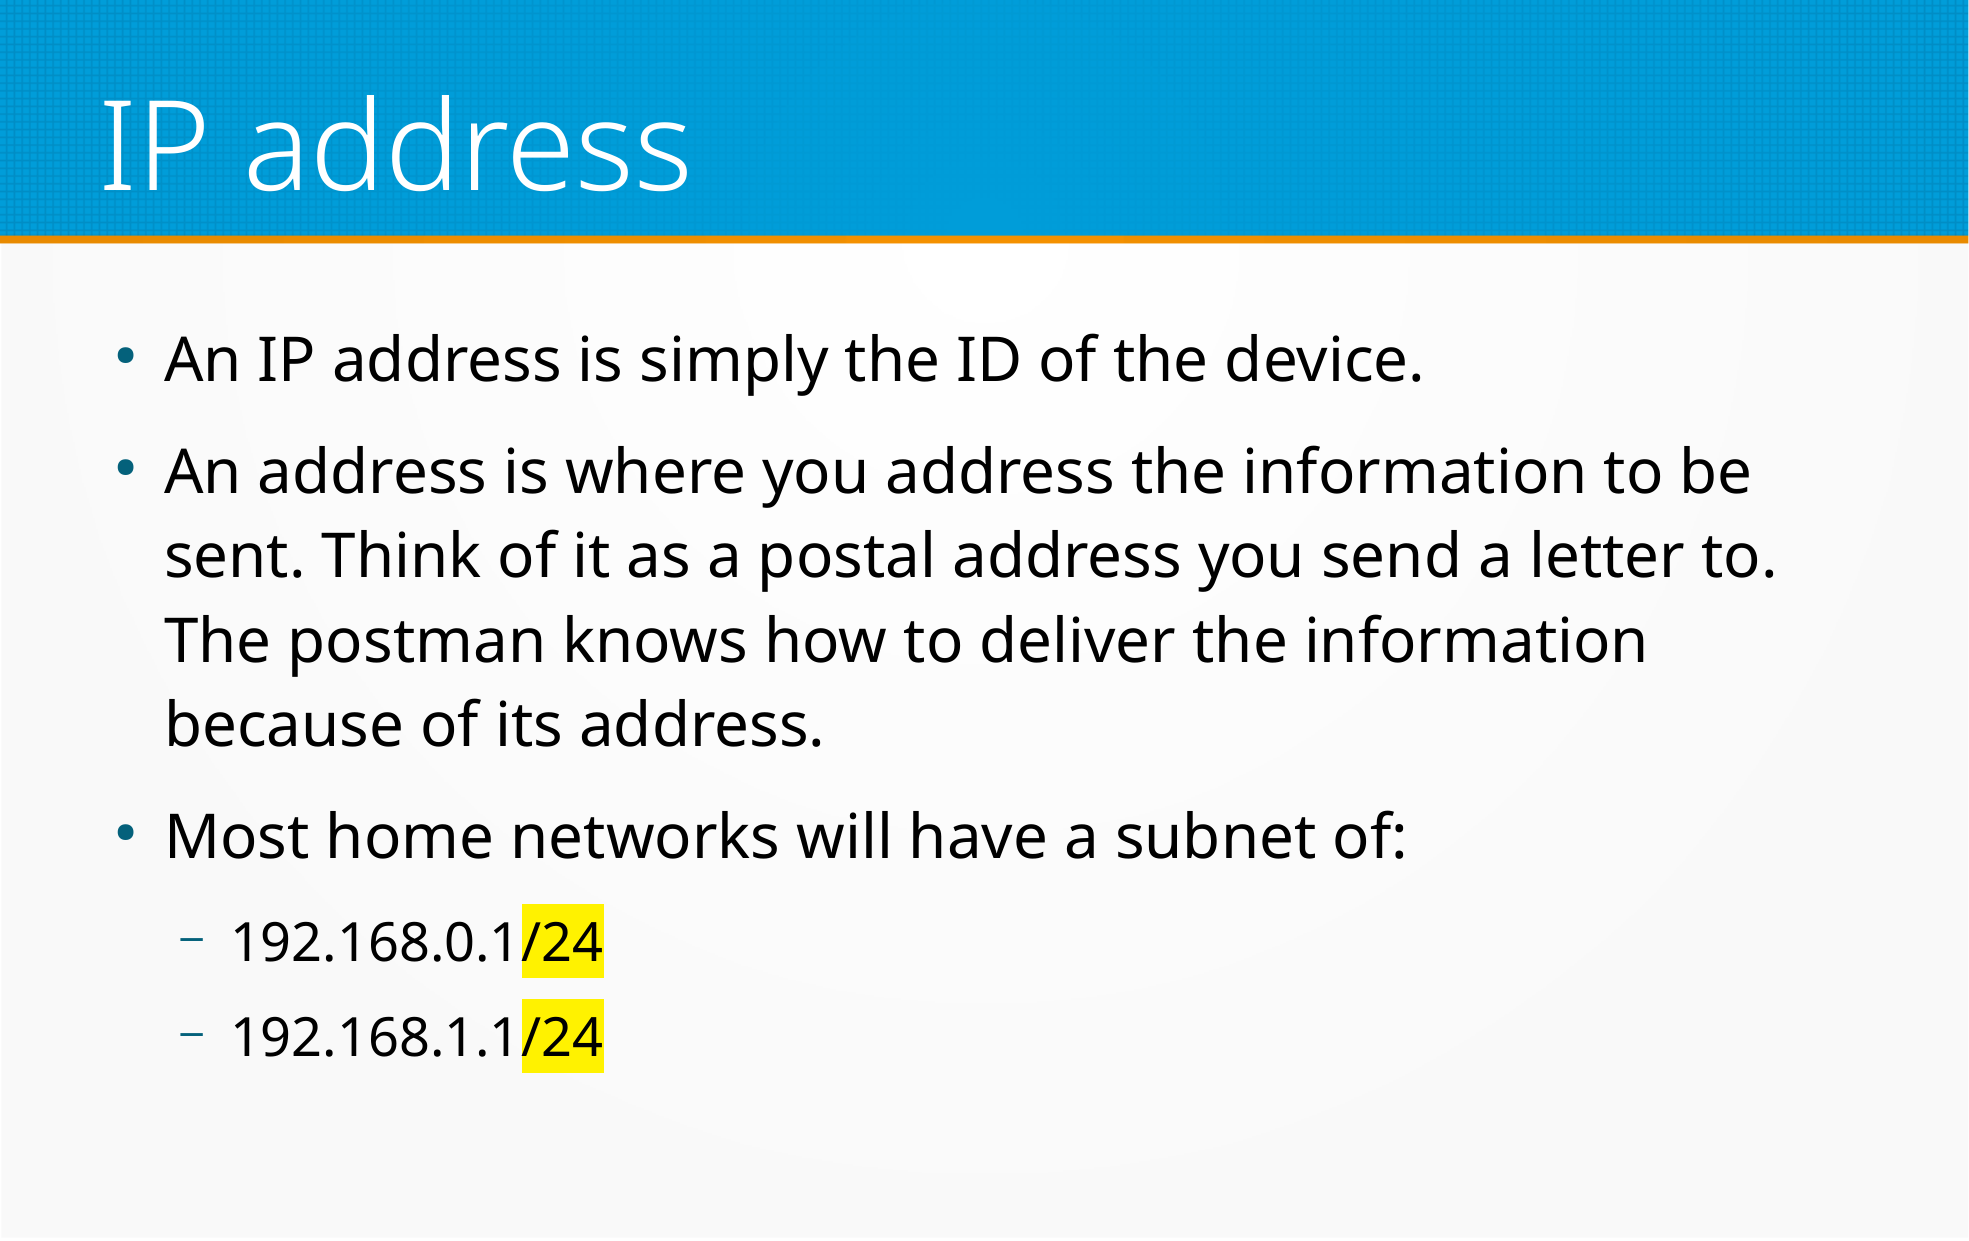

# IP address
An IP address is simply the ID of the device.
An address is where you address the information to be sent. Think of it as a postal address you send a letter to. The postman knows how to deliver the information because of its address.
Most home networks will have a subnet of:
192.168.0.1/24
192.168.1.1/24